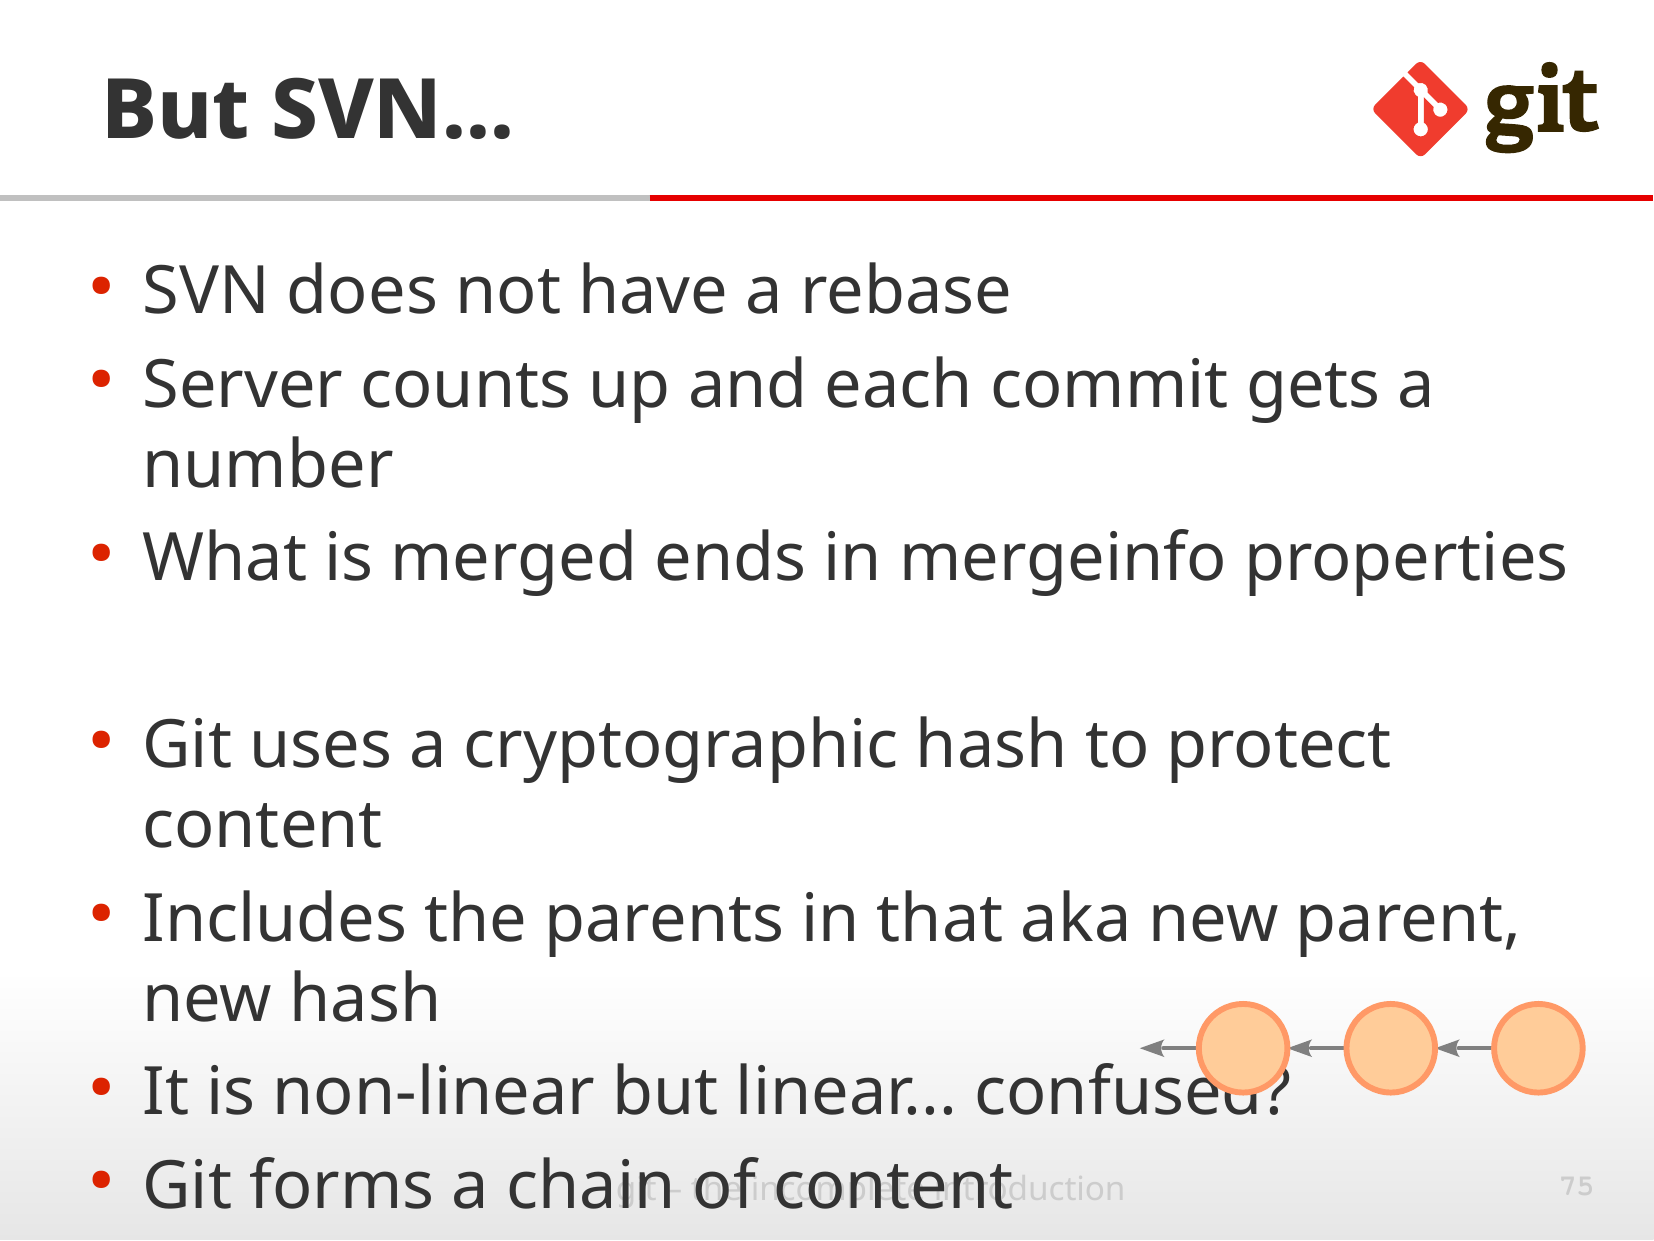

# But SVN...
SVN does not have a rebase
Server counts up and each commit gets a number
What is merged ends in mergeinfo properties
Git uses a cryptographic hash to protect content
Includes the parents in that aka new parent, new hash
It is non-linear but linear... confused?
Git forms a chain of content
75